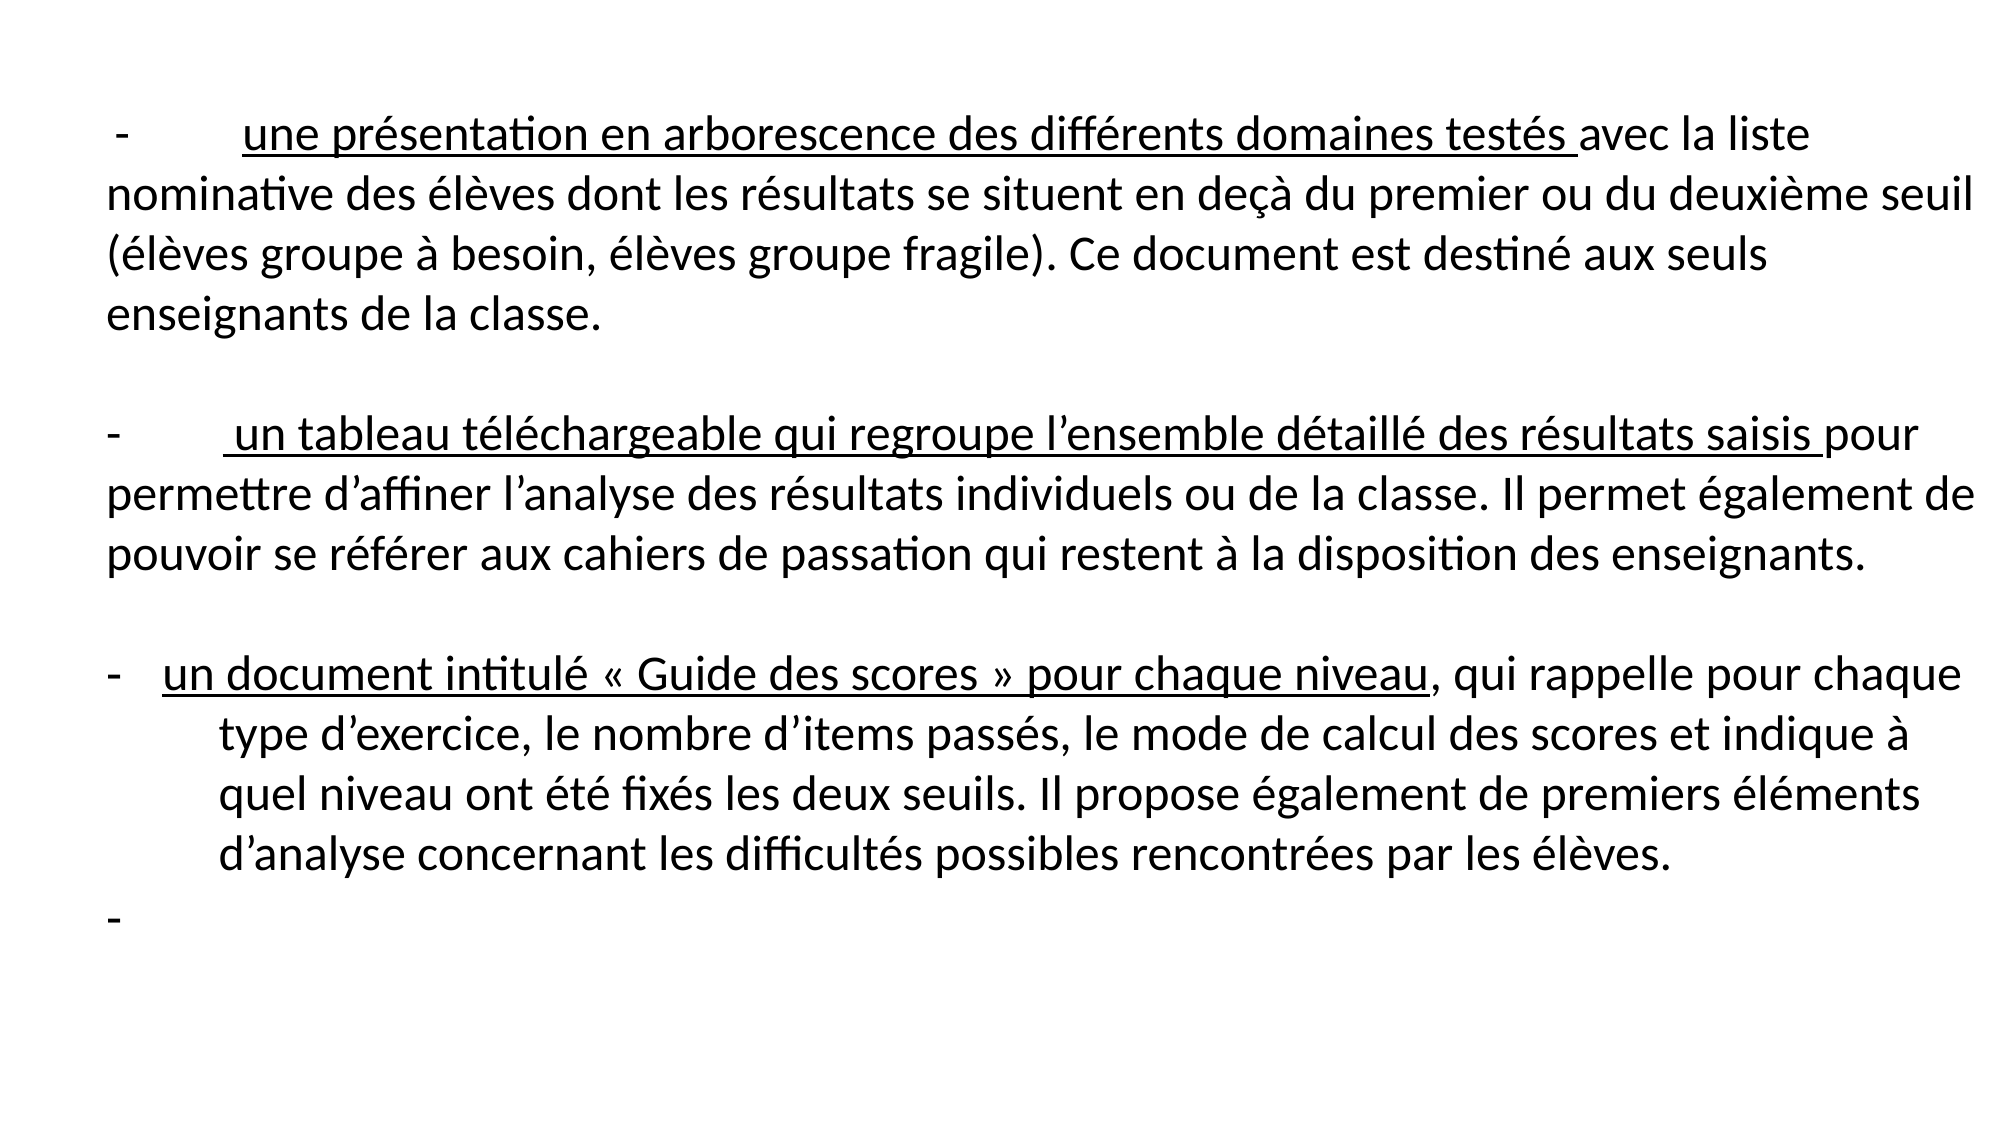

- une présentation en arborescence des différents domaines testés avec la liste nominative des élèves dont les résultats se situent en deçà du premier ou du deuxième seuil (élèves groupe à besoin, élèves groupe fragile). Ce document est destiné aux seuls enseignants de la classe.
- un tableau téléchargeable qui regroupe l’ensemble détaillé des résultats saisis pour permettre d’affiner l’analyse des résultats individuels ou de la classe. Il permet également de pouvoir se référer aux cahiers de passation qui restent à la disposition des enseignants.
un document intitulé « Guide des scores » pour chaque niveau, qui rappelle pour chaque type d’exercice, le nombre d’items passés, le mode de calcul des scores et indique à quel niveau ont été fixés les deux seuils. Il propose également de premiers éléments d’analyse concernant les difficultés possibles rencontrées par les élèves.